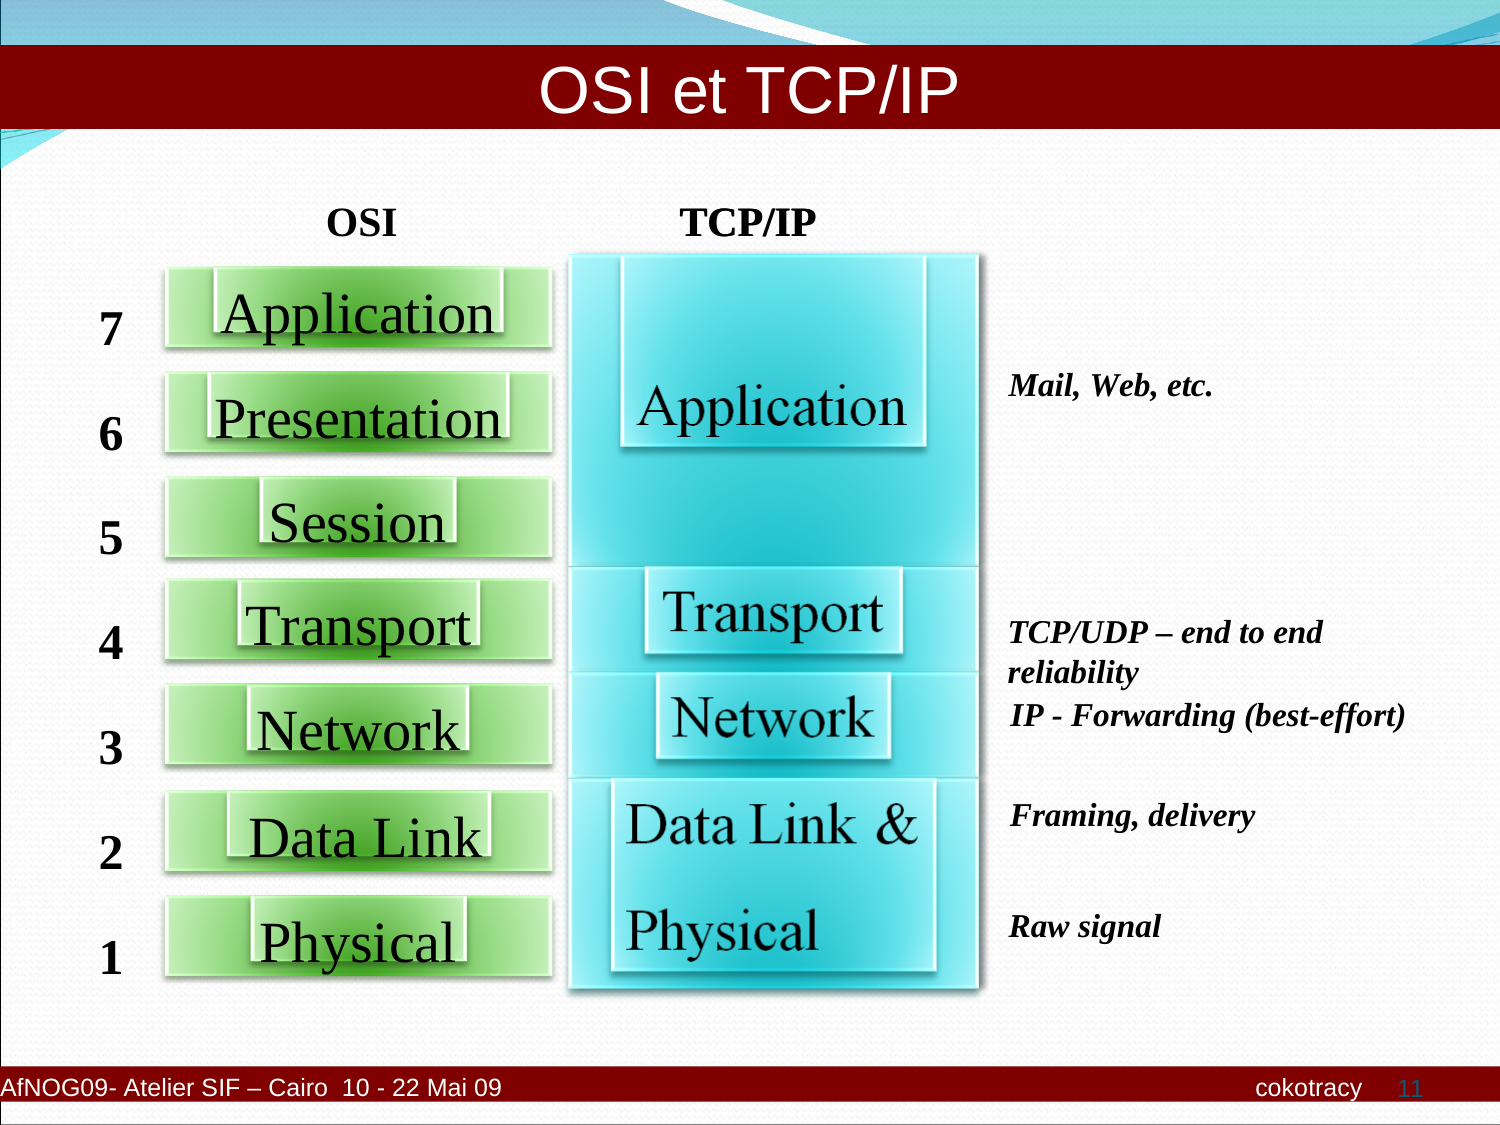

OSI et TCP/IP
OSI
TCP/IP
TCP/IP
Application
Presentation
Session
Transport
Network
 Data Link
Physical
7
6
5
4
3
2
1
Mail, Web, etc.
TCP/UDP – end to end reliability
IP - Forwarding (best-effort)‏
Framing, delivery
Raw signal
AfNOG09- Atelier SIF – Cairo 10 - 22 Mai 09 cokotracy